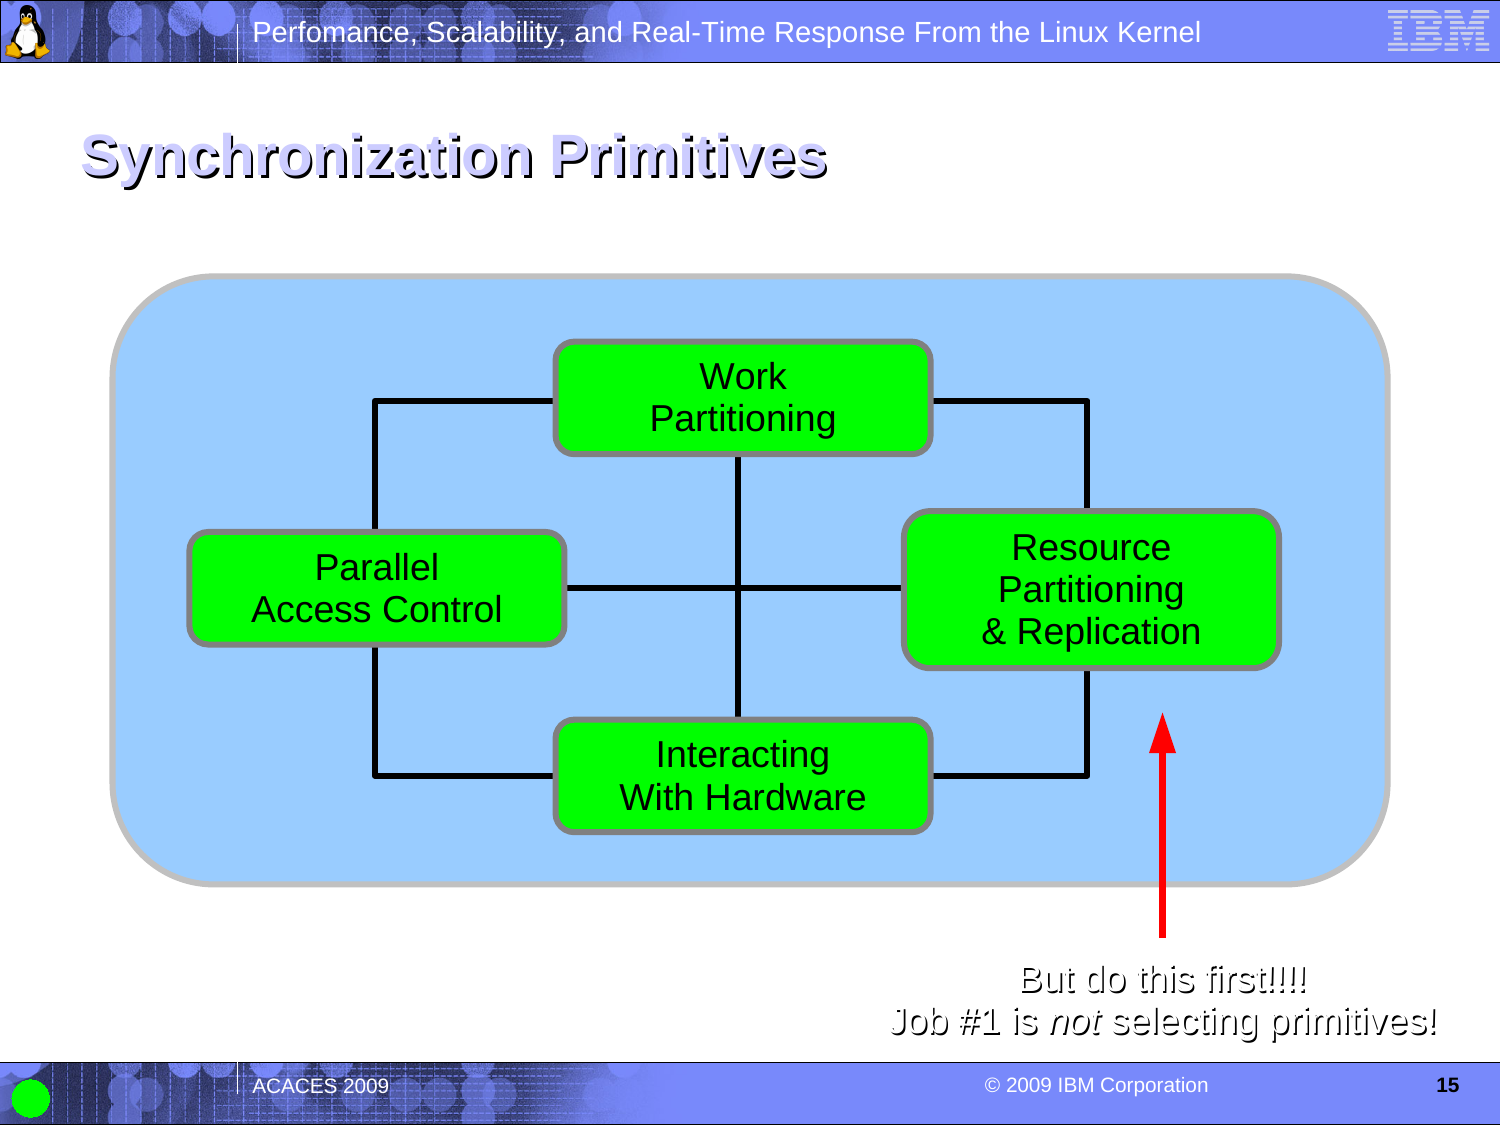

# Synchronization Primitives
Work
Partitioning
Resource
Partitioning
& Replication
Parallel
Access Control
Interacting
With Hardware
But do this first!!!!
Job #1 is not selecting primitives!
15